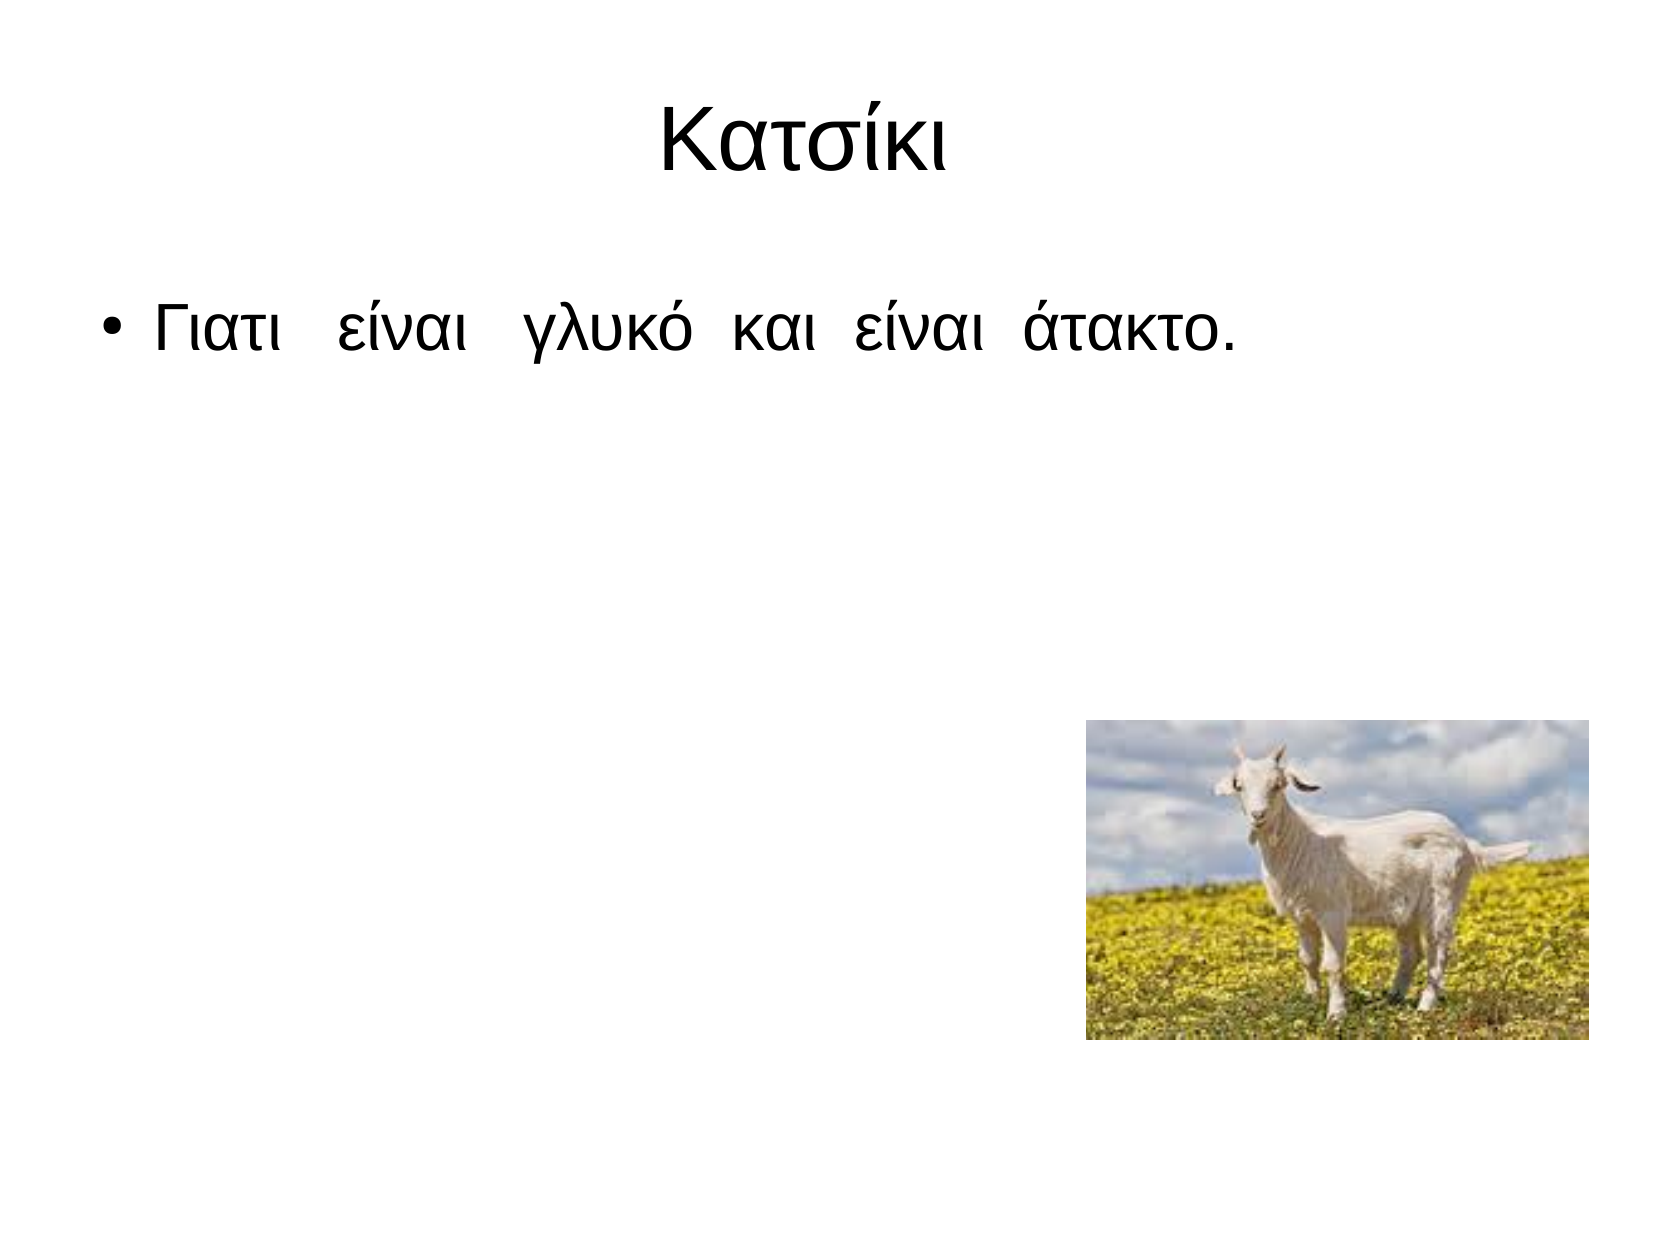

# Κατσίκι
Γιατι είναι γλυκό και είναι άτακτο.